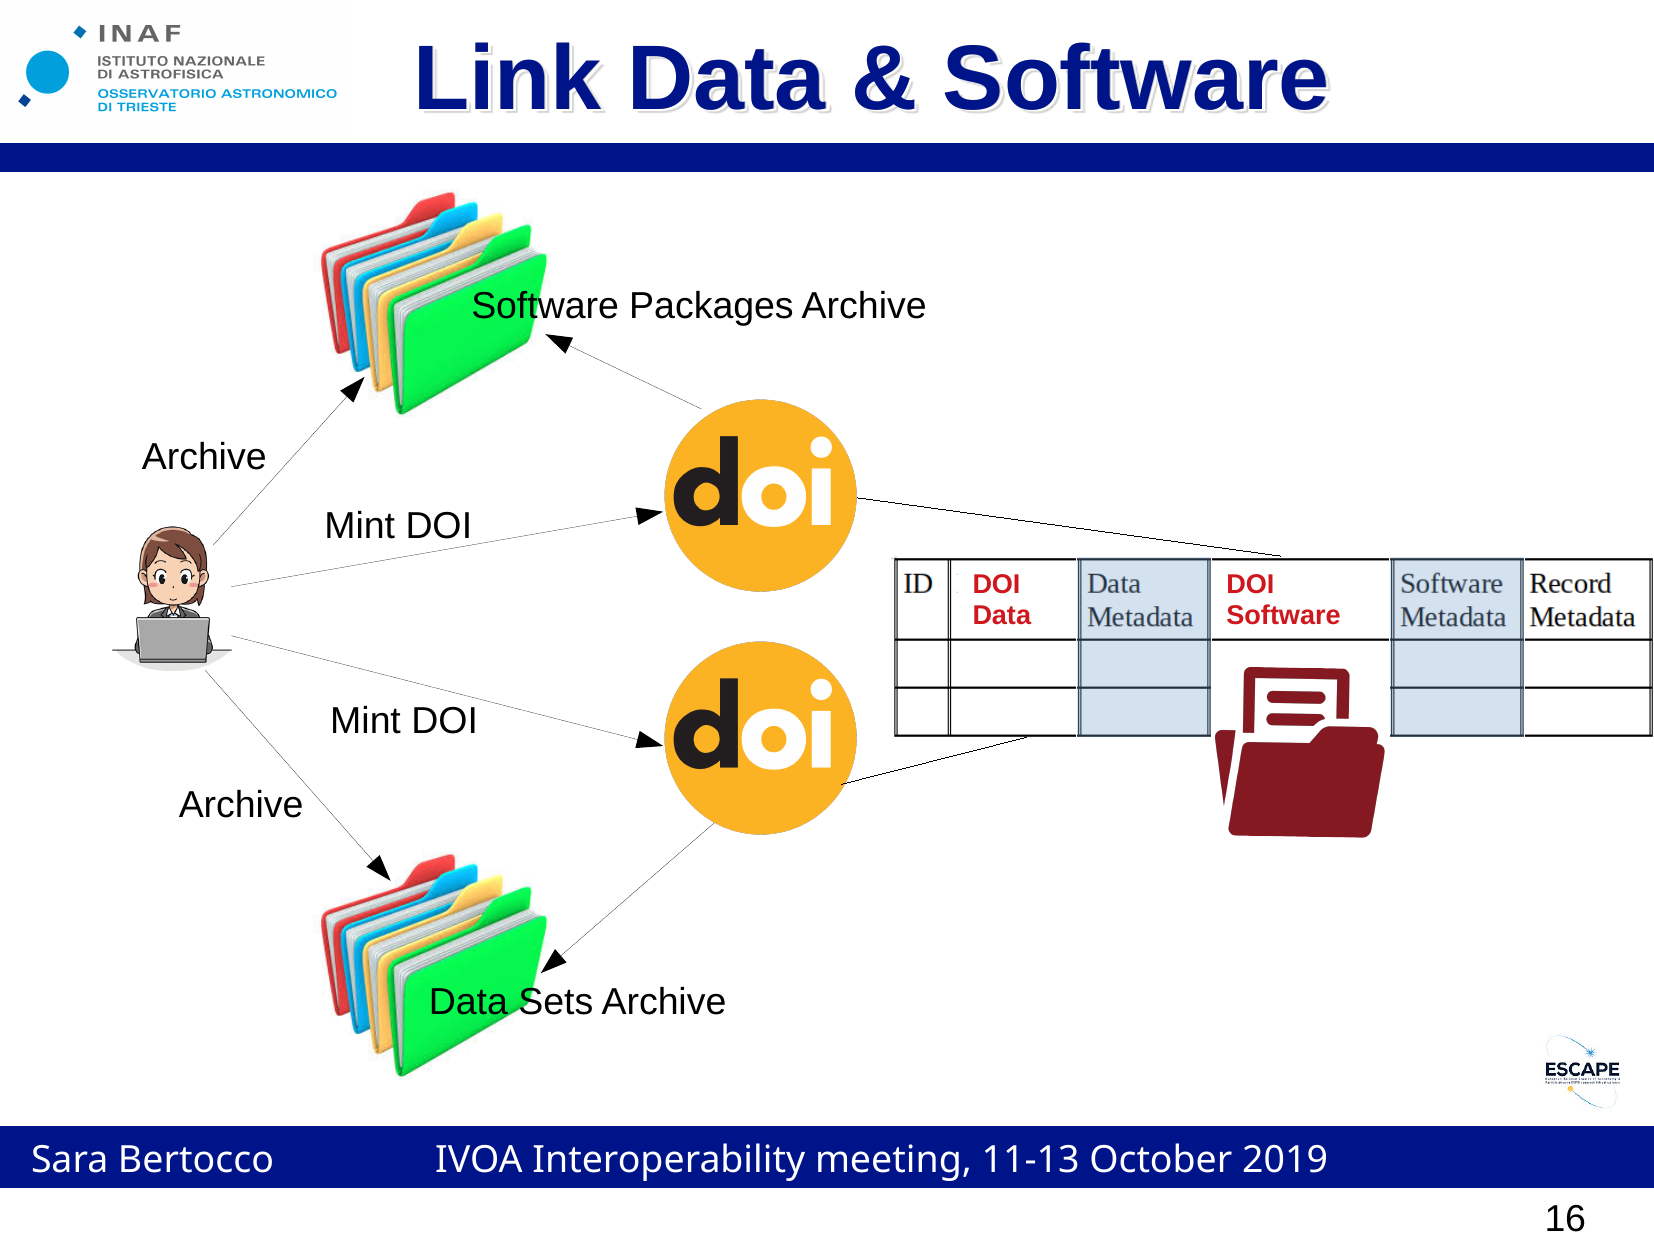

# Link Data & Software
Software Packages Archive
Archive
Mint DOI
DOI Software
DOI
Data
Mint DOI
Archive
Data Sets Archive
Sara Bertocco		 IVOA Interoperability meeting, 11-13 October 2019